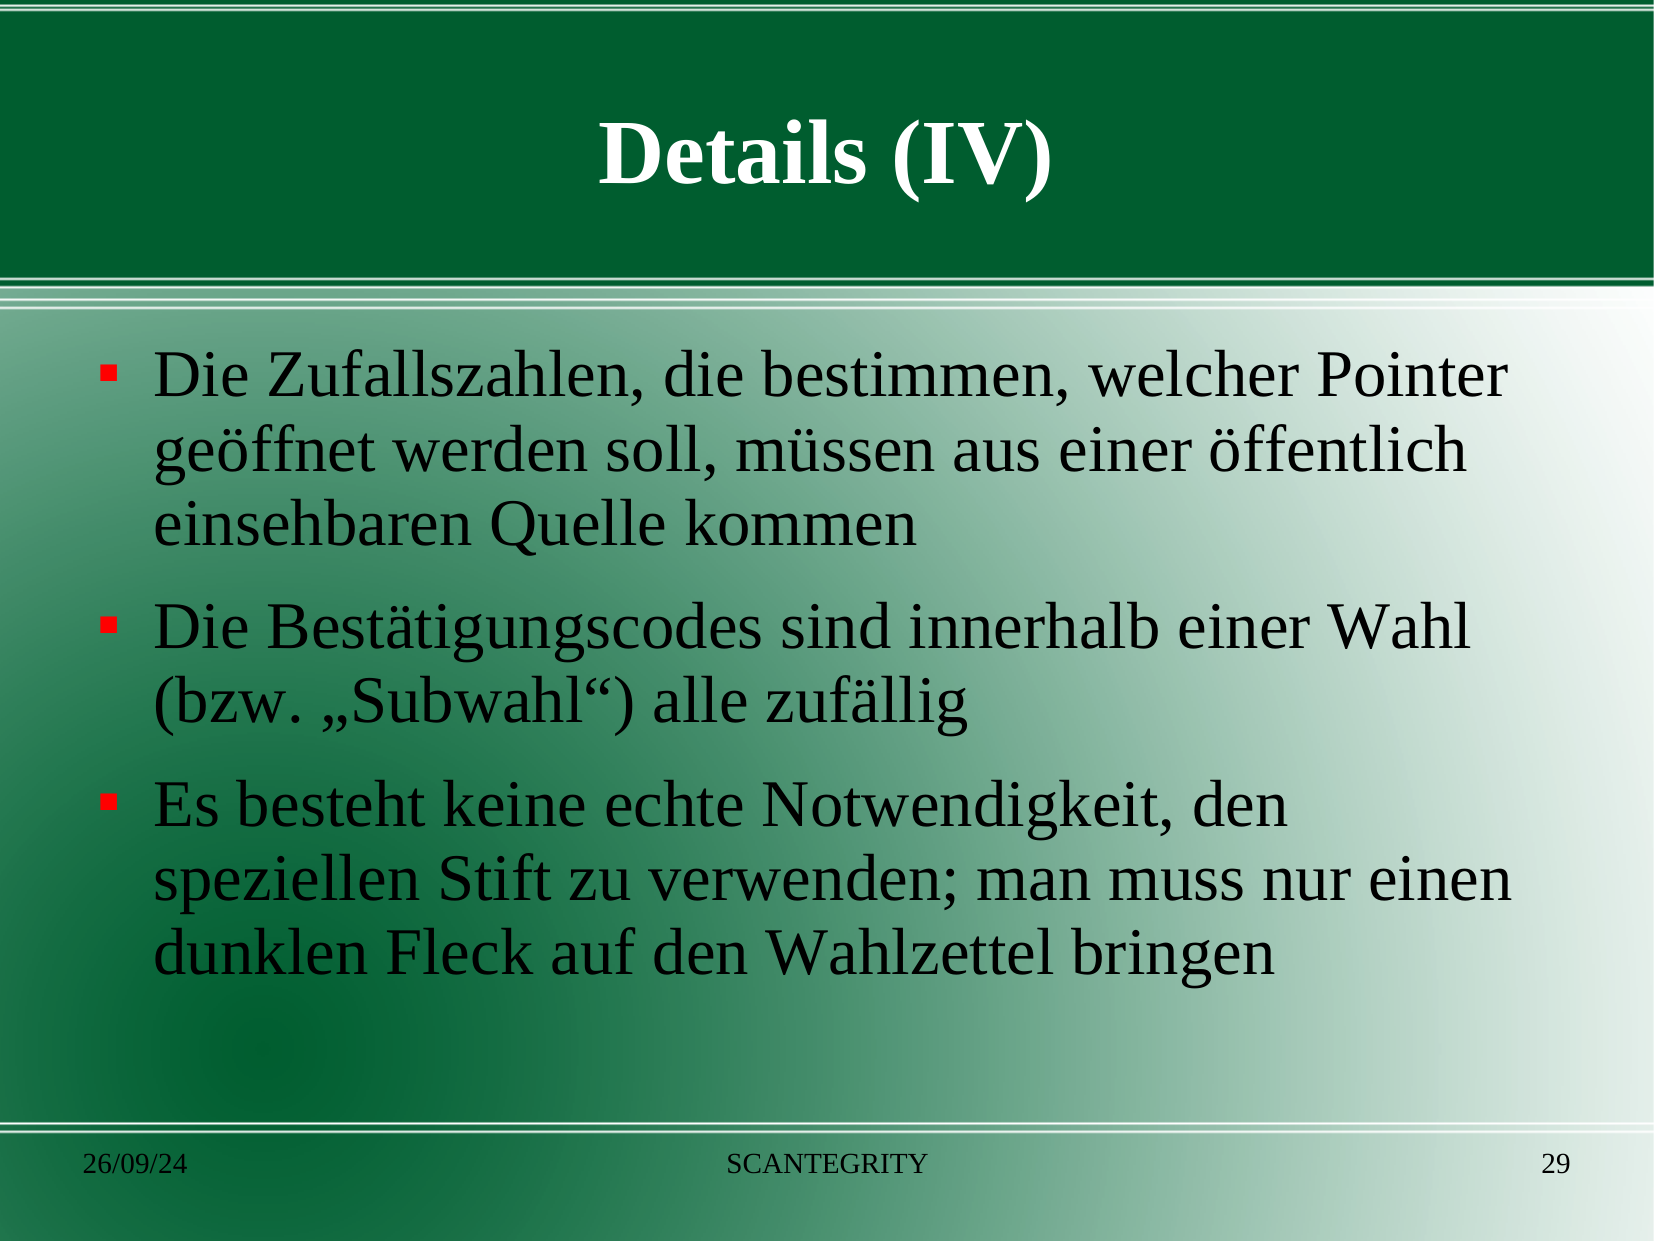

# Details (IV)
Die Zufallszahlen, die bestimmen, welcher Pointer geöffnet werden soll, müssen aus einer öffentlich einsehbaren Quelle kommen
Die Bestätigungscodes sind innerhalb einer Wahl (bzw. „Subwahl“) alle zufällig
Es besteht keine echte Notwendigkeit, den speziellen Stift zu verwenden; man muss nur einen dunklen Fleck auf den Wahlzettel bringen
SCANTEGRITY
29